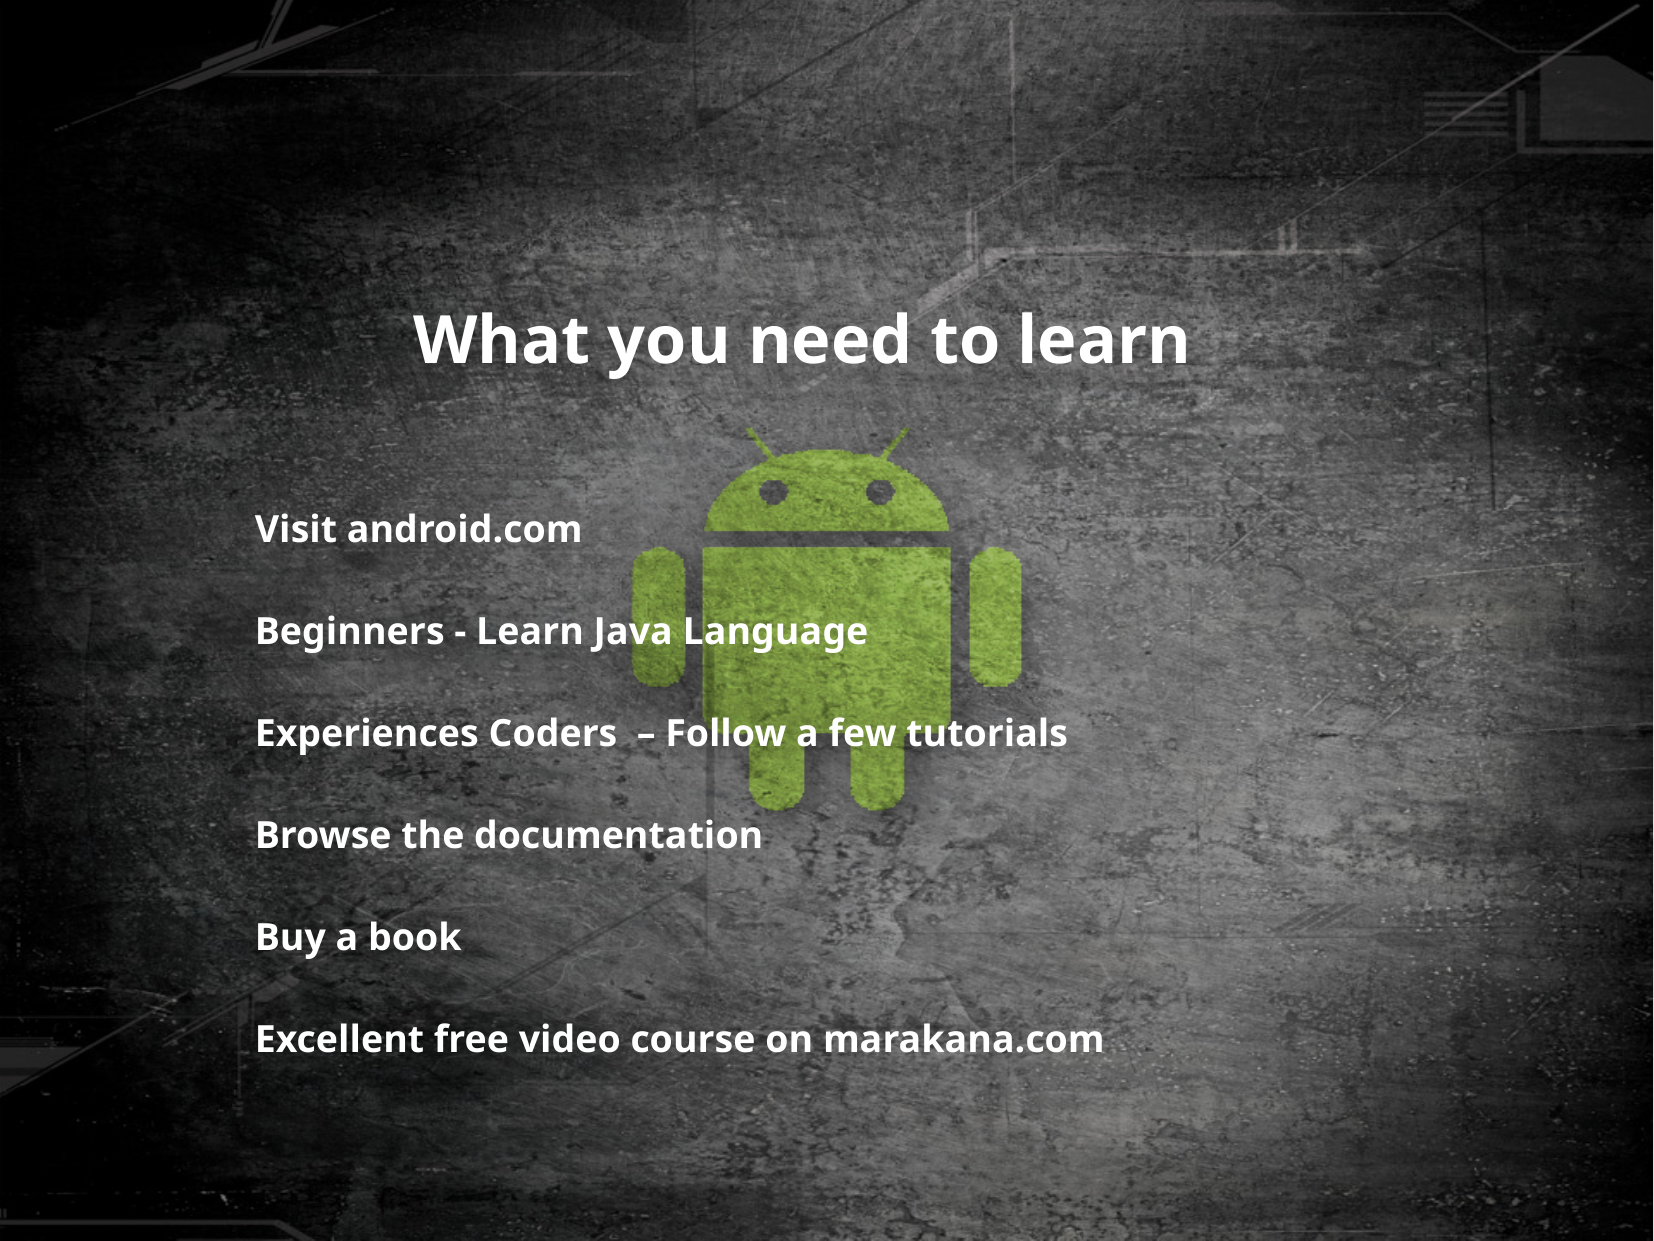

What you need to learn
Visit android.com
Beginners - Learn Java Language
Experiences Coders – Follow a few tutorials
Browse the documentation
Buy a book
Excellent free video course on marakana.com